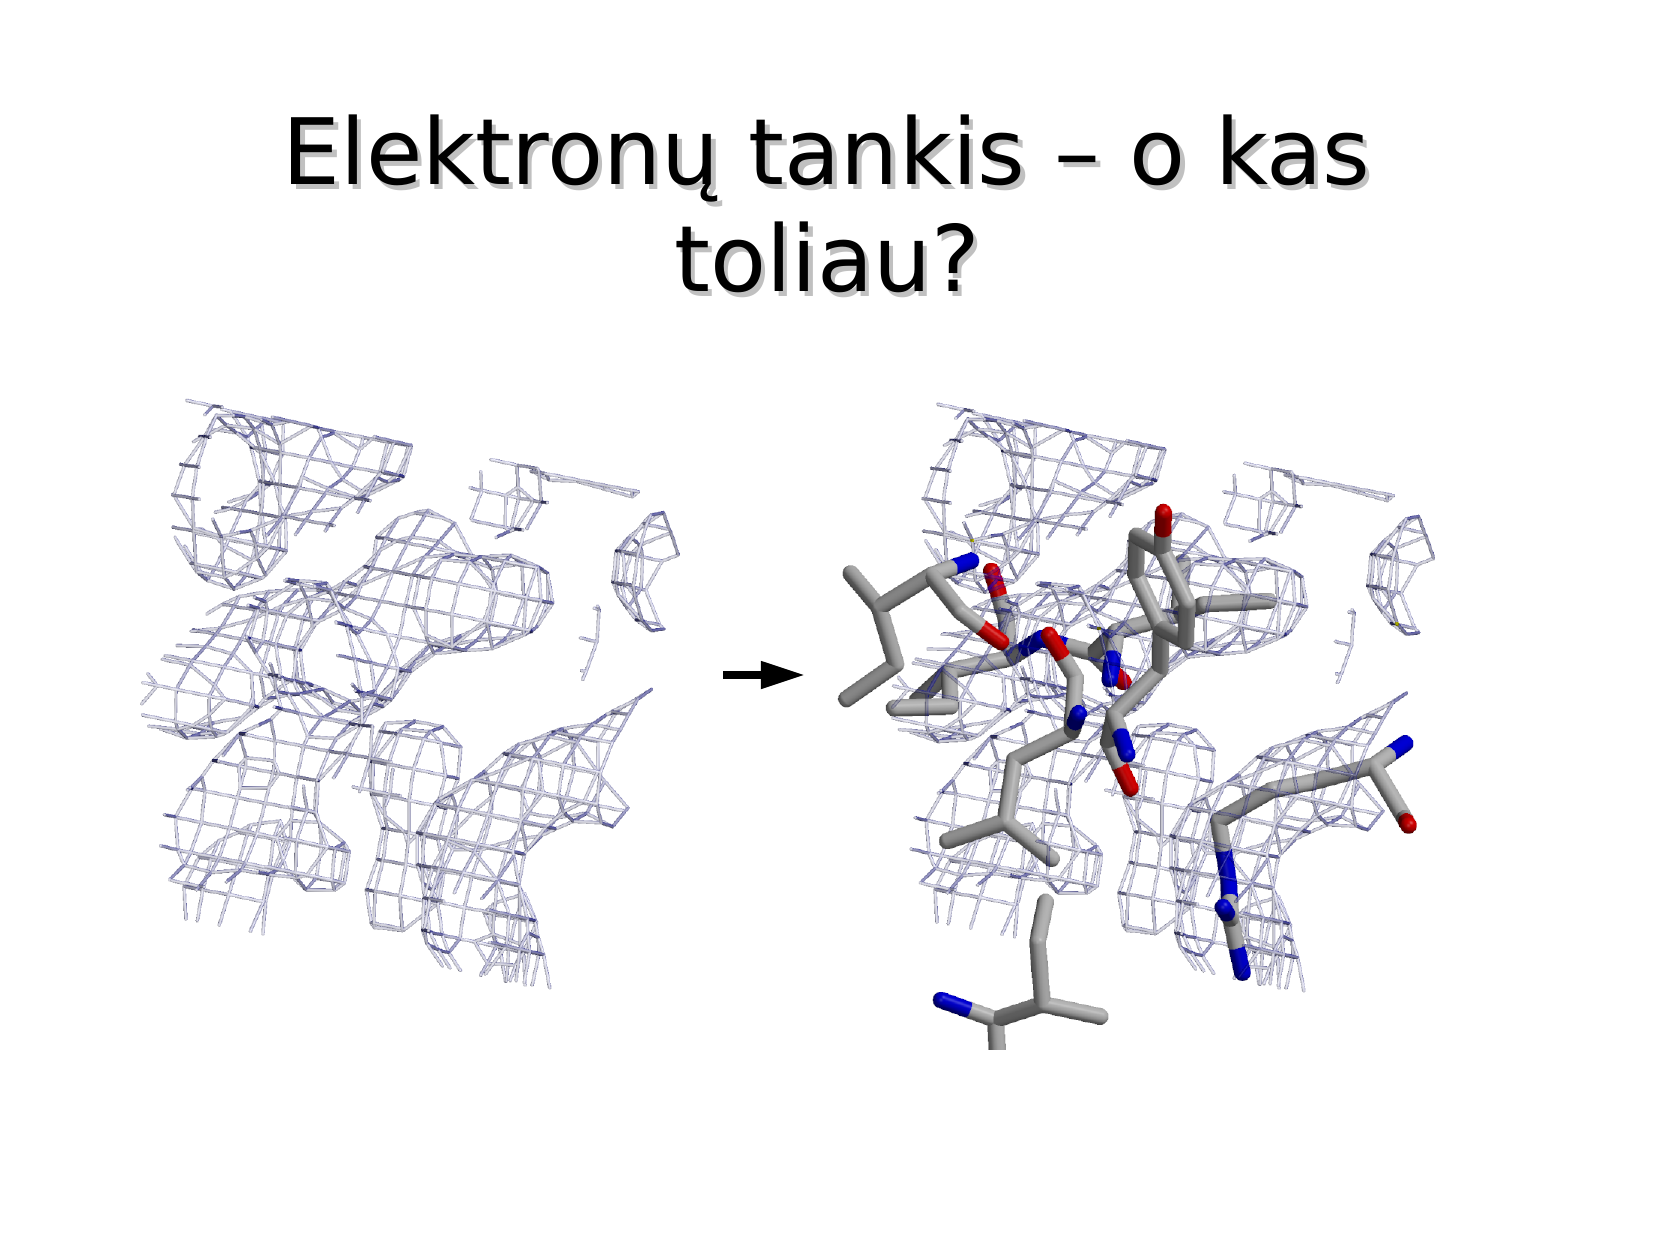

# Elektronų tankis – o kas toliau?